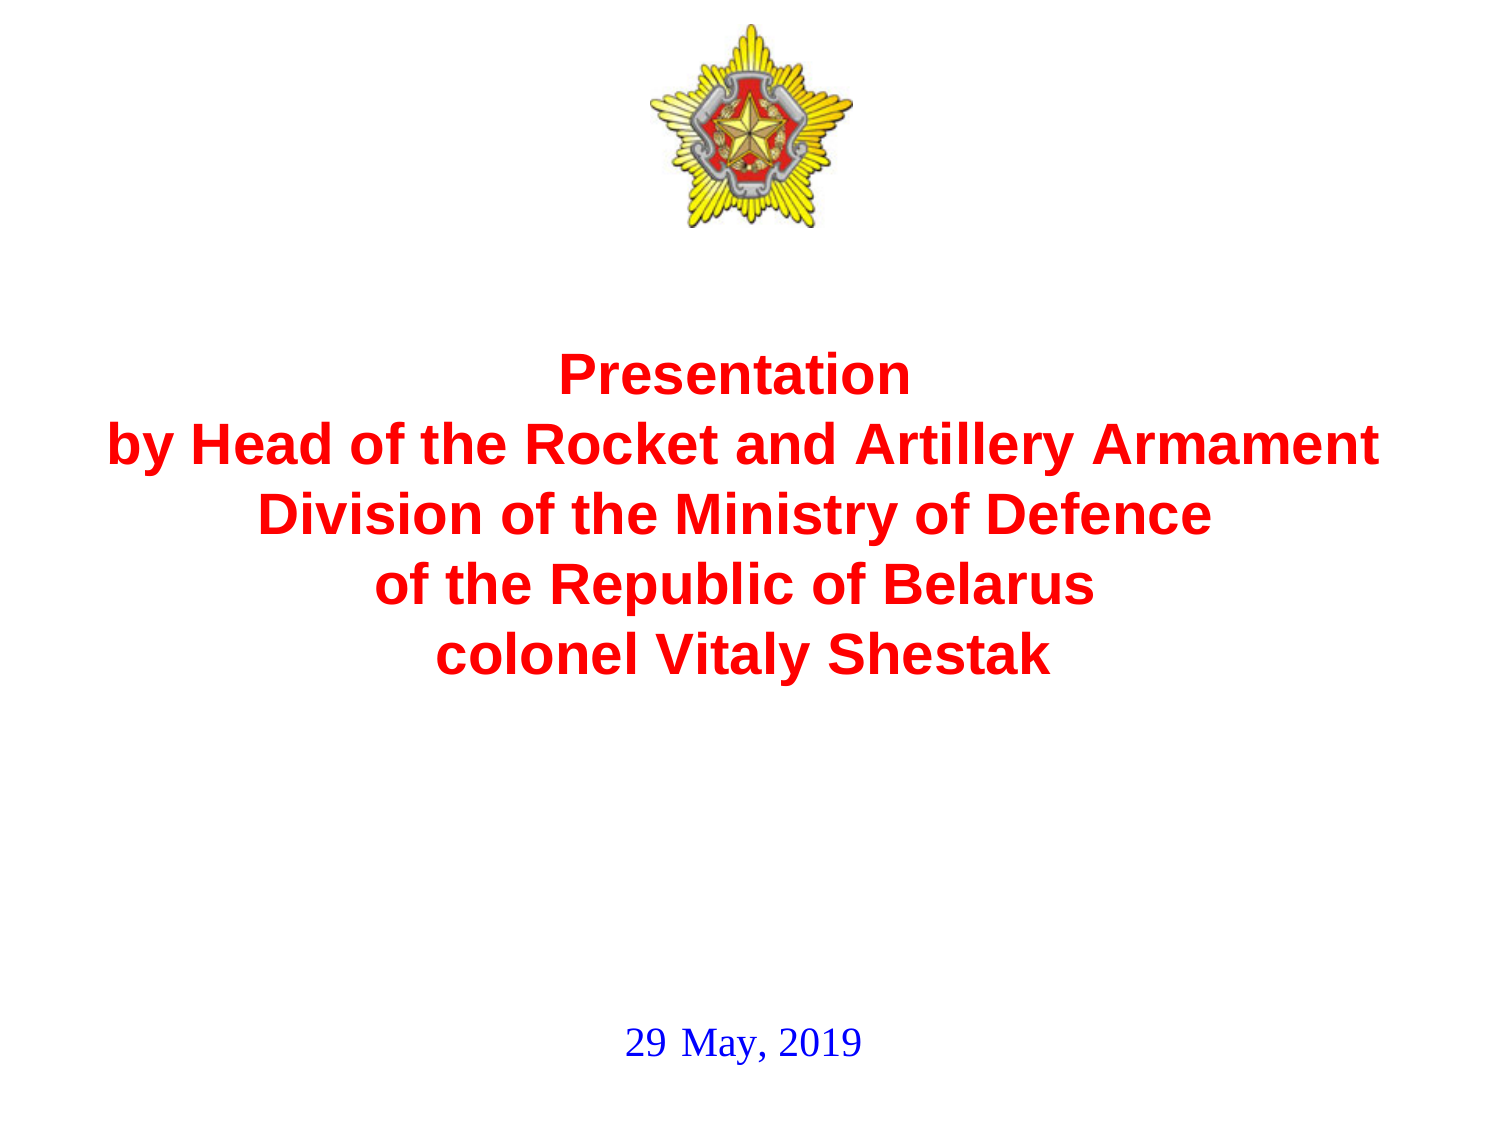

# Presentation by Head of the Rocket and Artillery Armament Division of the Ministry of Defence of the Republic of Belarus сolonel Vitaly Shestak 29 Мау, 2019